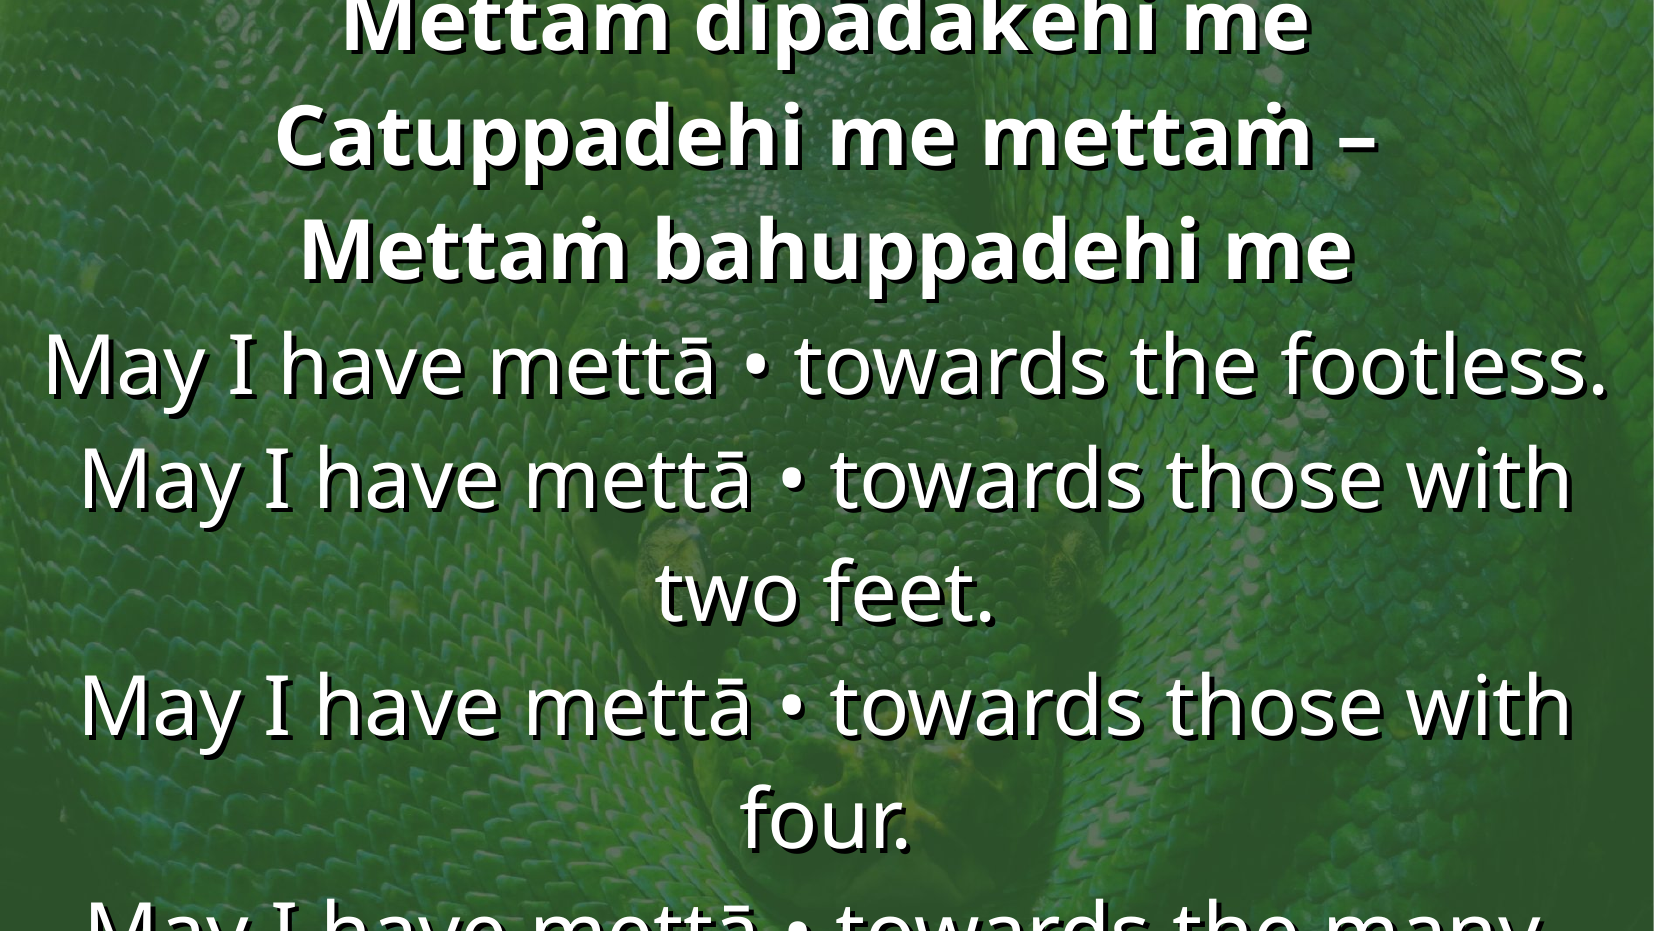

# 2. Apādakehi me mettaṁ – Mettaṁ dipādakehi me
Catuppadehi me mettaṁ –
Mettaṁ bahuppadehi me
May I have mettā • towards the footless.
May I have mettā • towards those with two feet.
May I have mettā • towards those with four.
May I have mettā • towards the many-footed.